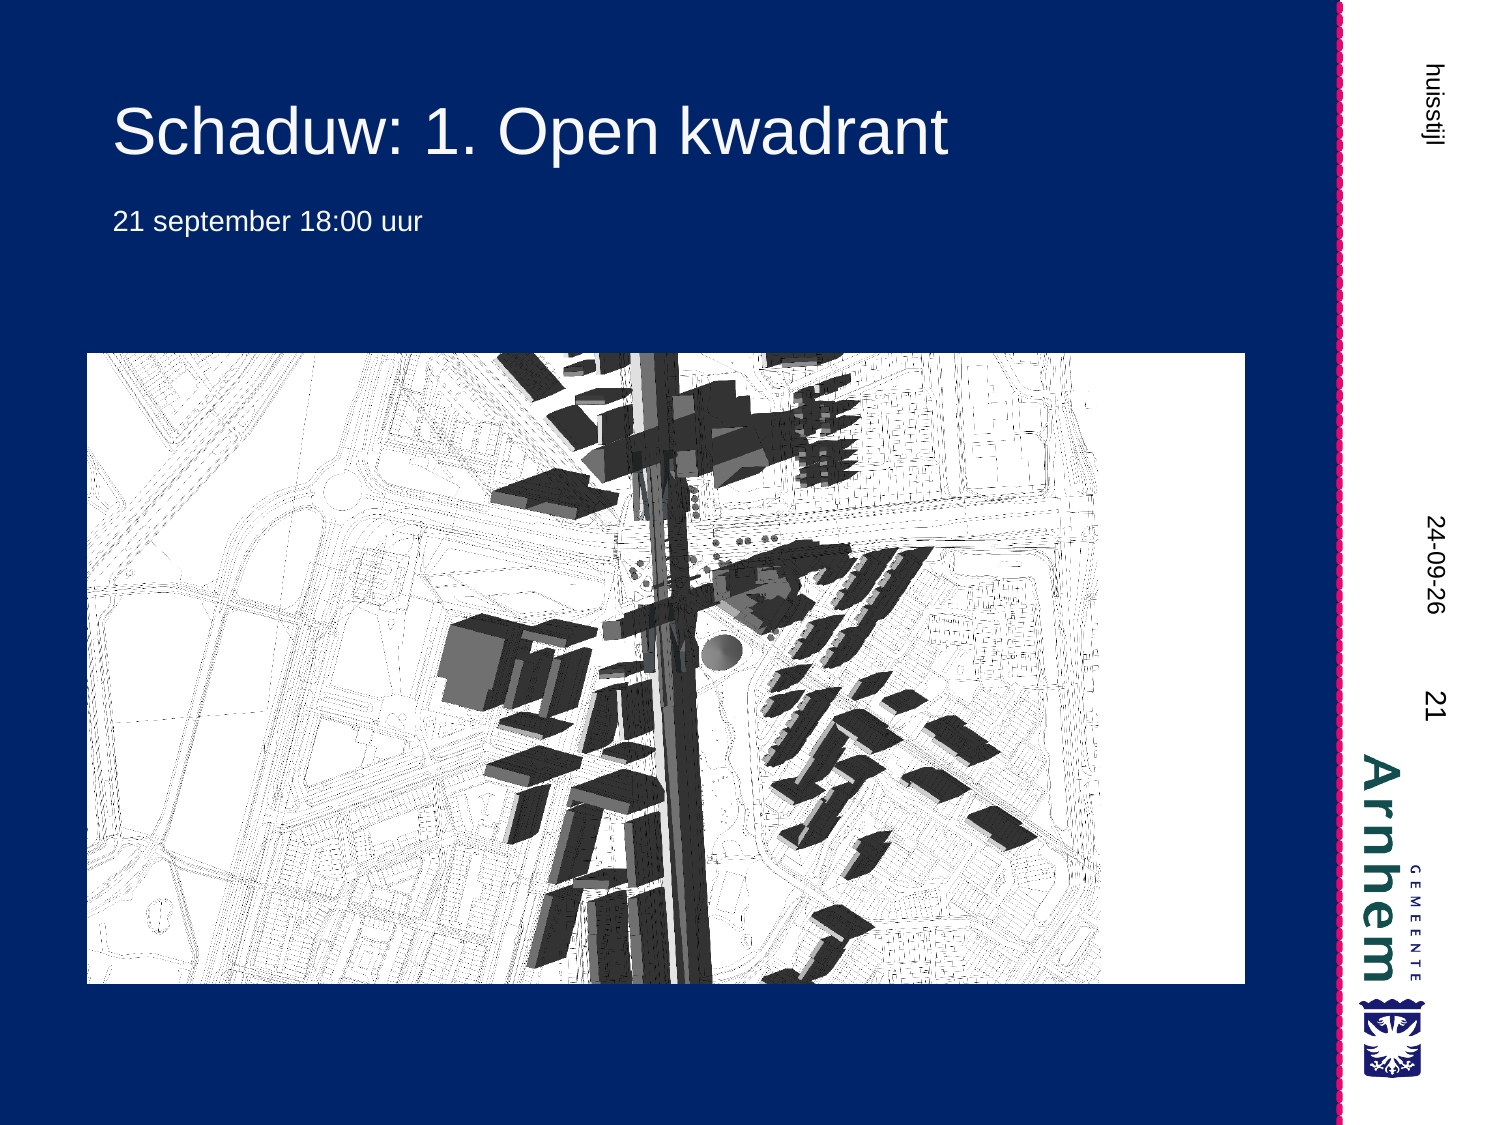

Schaduw: 1. Open kwadrant
21 september 18:00 uur
huisstijl